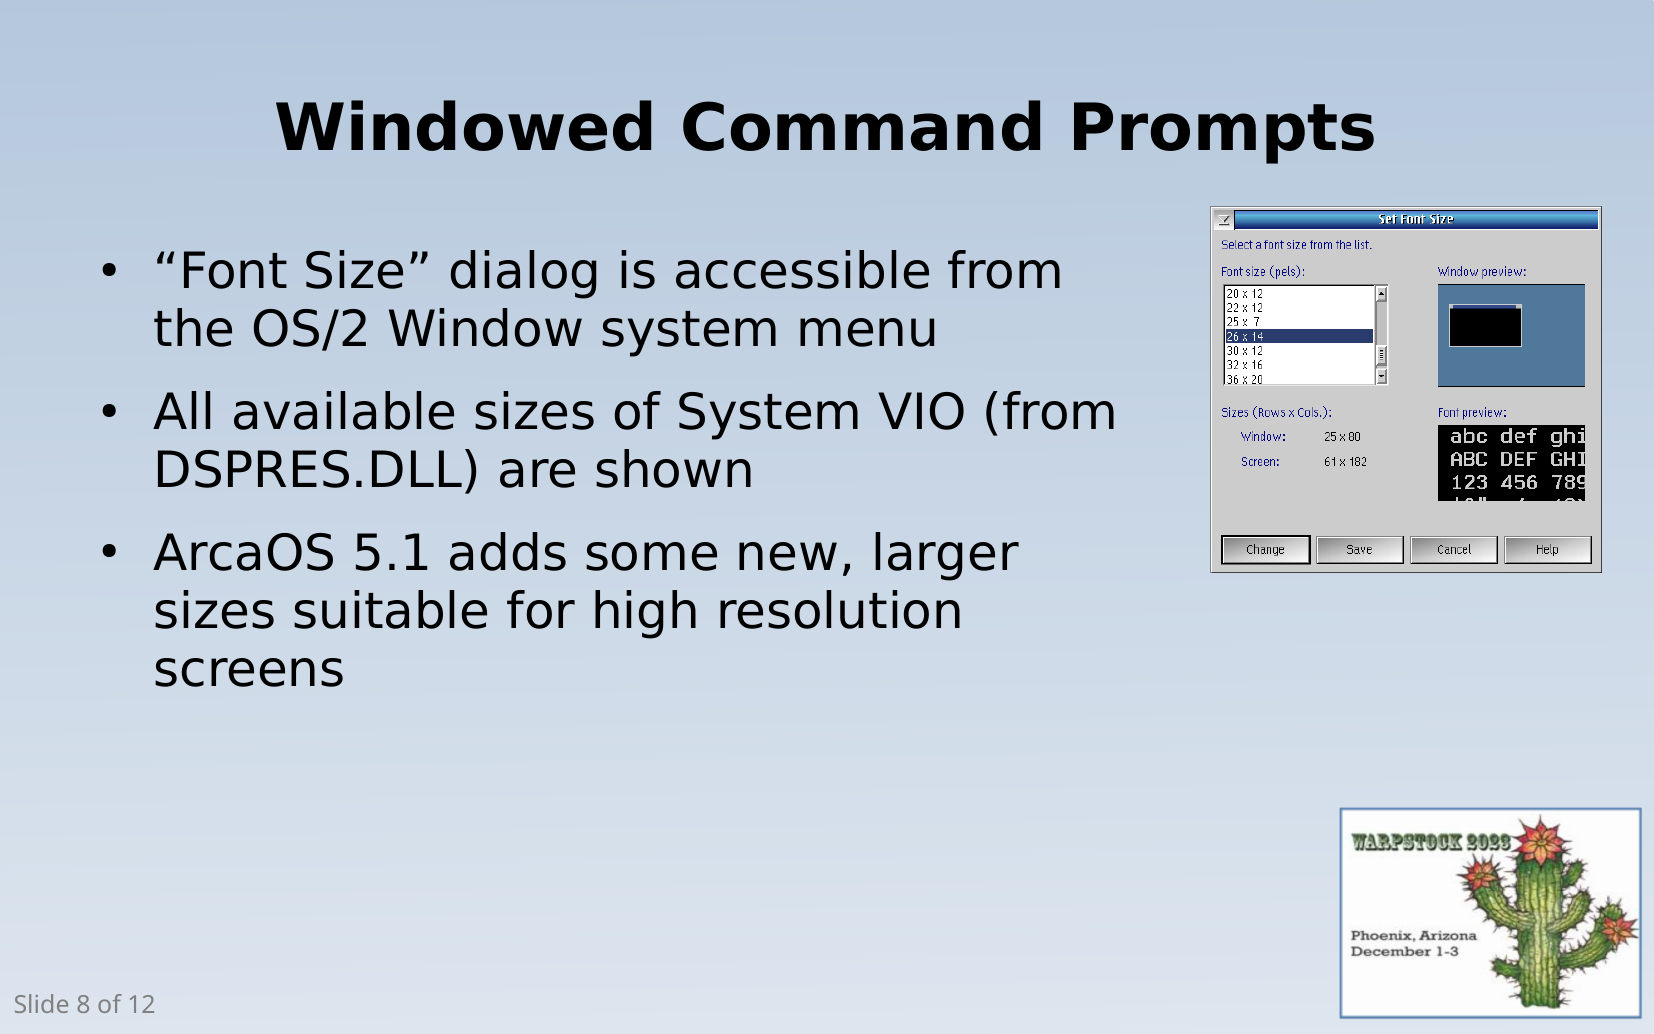

# Windowed Command Prompts
“Font Size” dialog is accessible from the OS/2 Window system menu
All available sizes of System VIO (from DSPRES.DLL) are shown
ArcaOS 5.1 adds some new, larger sizes suitable for high resolution screens
Slide of <count>